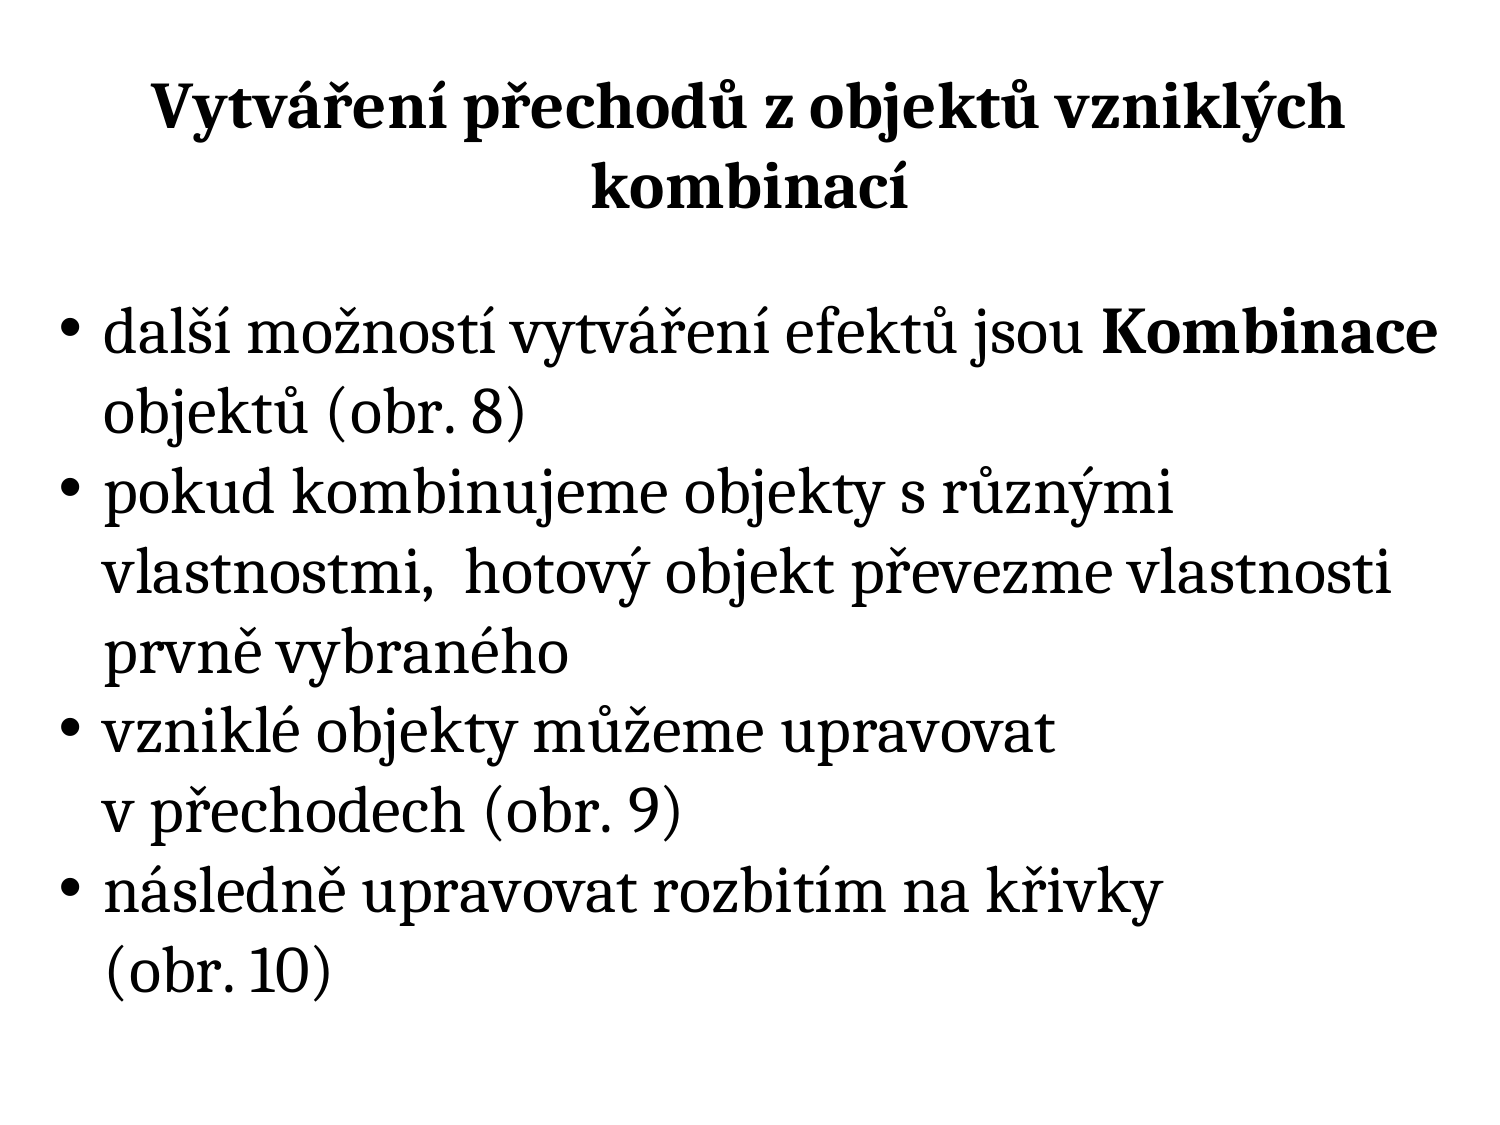

Vytváření přechodů z objektů vzniklých kombinací
další možností vytváření efektů jsou Kombinace objektů (obr. 8)
pokud kombinujeme objekty s různými vlastnostmi, hotový objekt převezme vlastnosti prvně vybraného
vzniklé objekty můžeme upravovat
	v přechodech (obr. 9)
následně upravovat rozbitím na křivky
	(obr. 10)